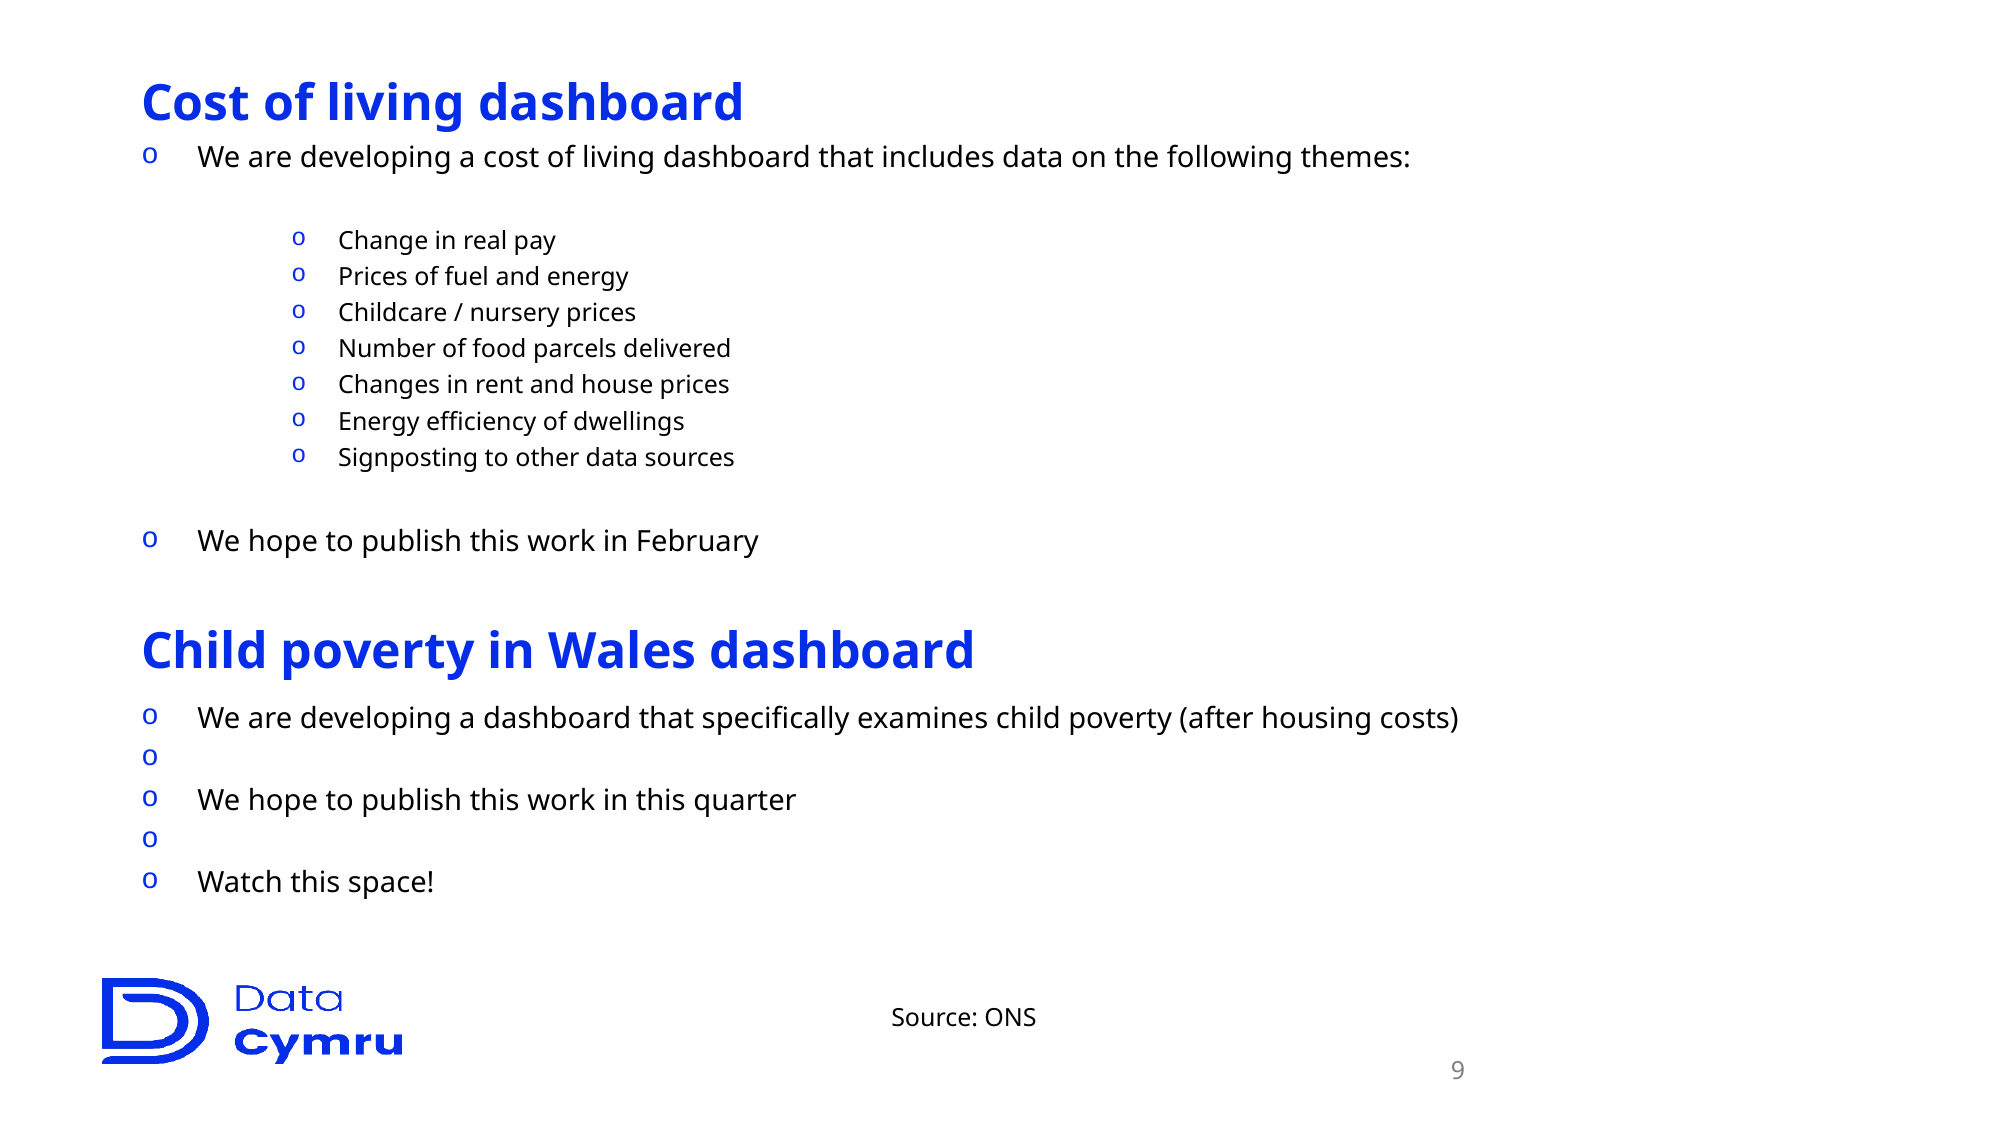

# Cost of living dashboard
We are developing a cost of living dashboard that includes data on the following themes:
Change in real pay
Prices of fuel and energy
Childcare / nursery prices
Number of food parcels delivered
Changes in rent and house prices
Energy efficiency of dwellings
Signposting to other data sources
We hope to publish this work in February
We are developing a dashboard that specifically examines child poverty (after housing costs)
We hope to publish this work in this quarter
Watch this space!
										Source: ONS
Child poverty in Wales dashboard